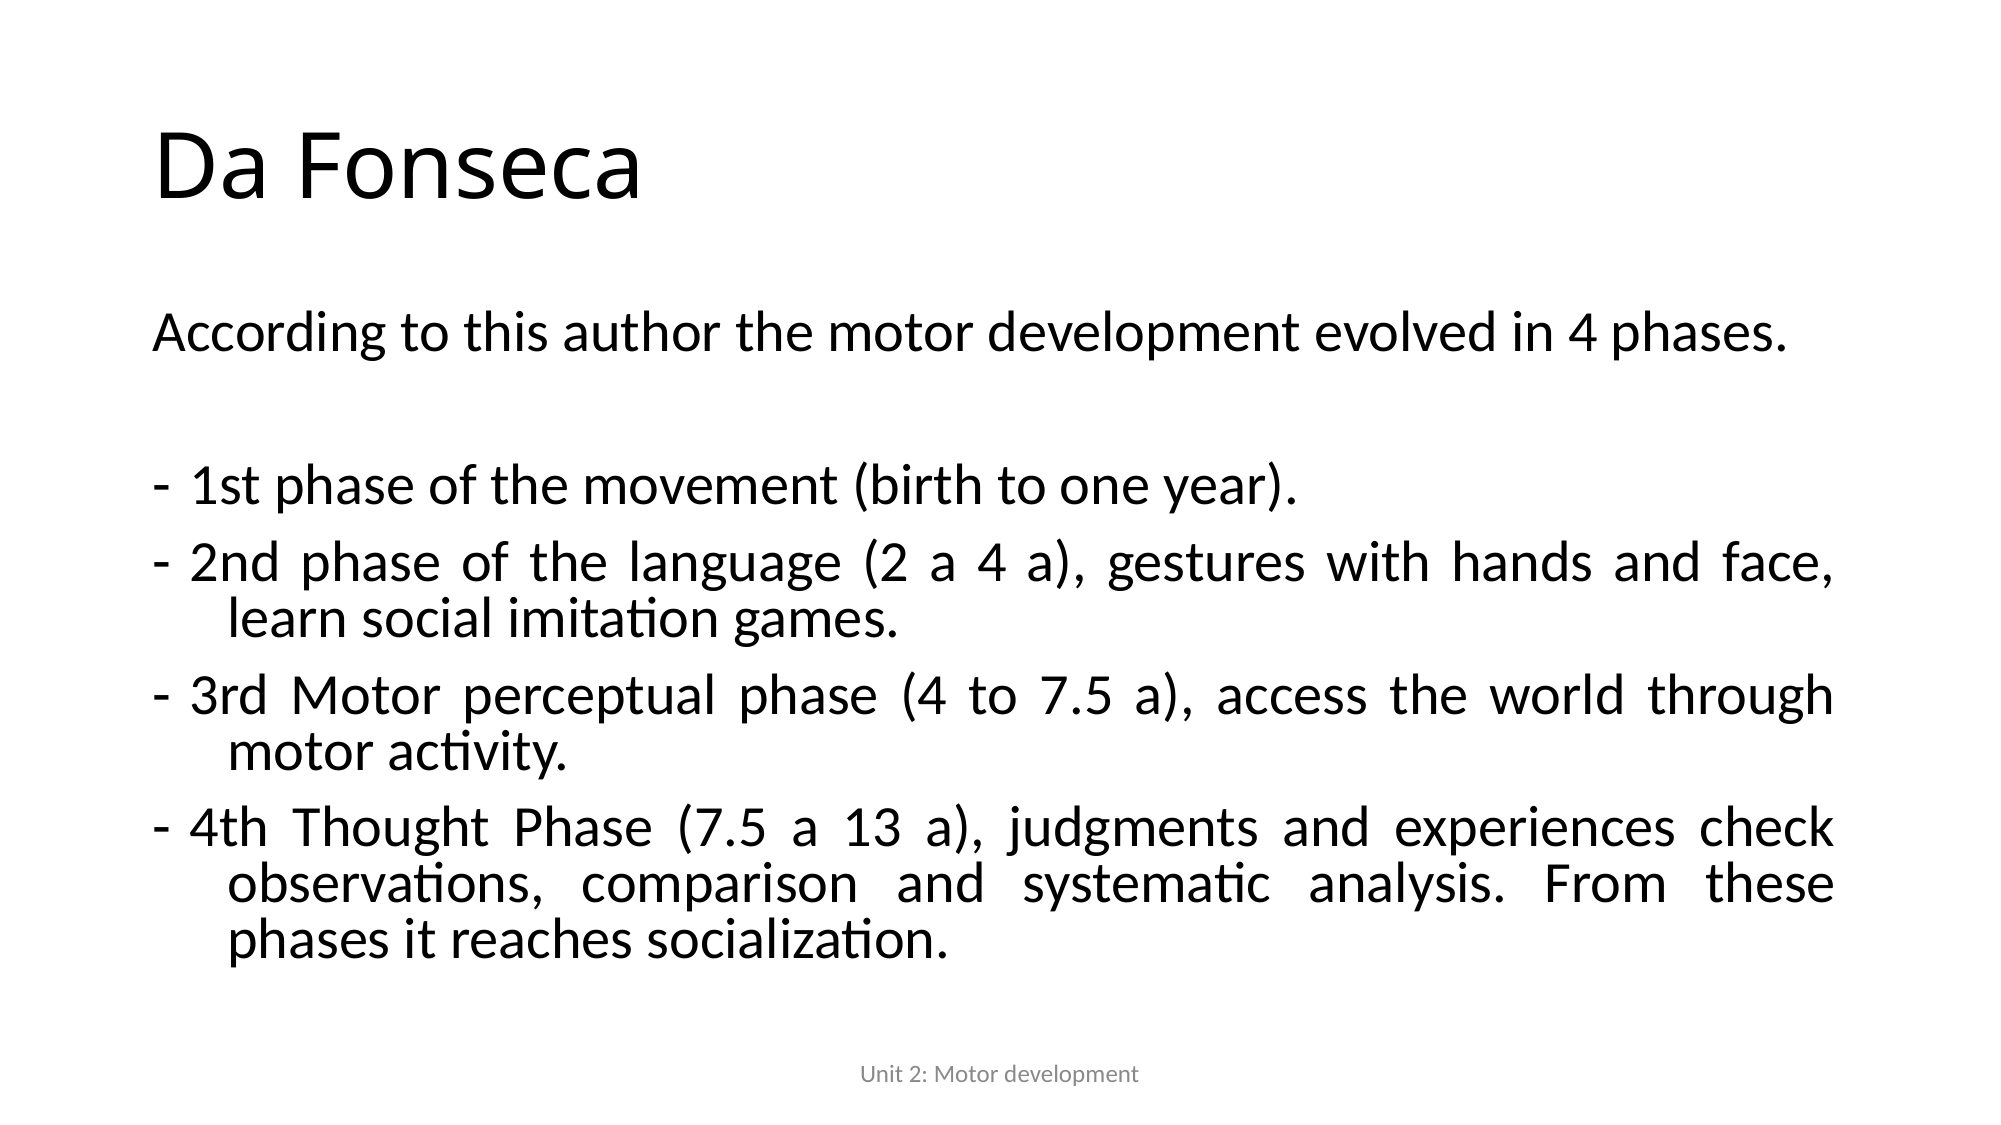

Da Fonseca
According to this author the motor development evolved in 4 phases.
1st phase of the movement (birth to one year).
2nd phase of the language (2 a 4 a), gestures with hands and face, learn social imitation games.
3rd Motor perceptual phase (4 to 7.5 a), access the world through motor activity.
4th Thought Phase (7.5 a 13 a), judgments and experiences check observations, comparison and systematic analysis. From these phases it reaches socialization.
Unit 2: Motor development